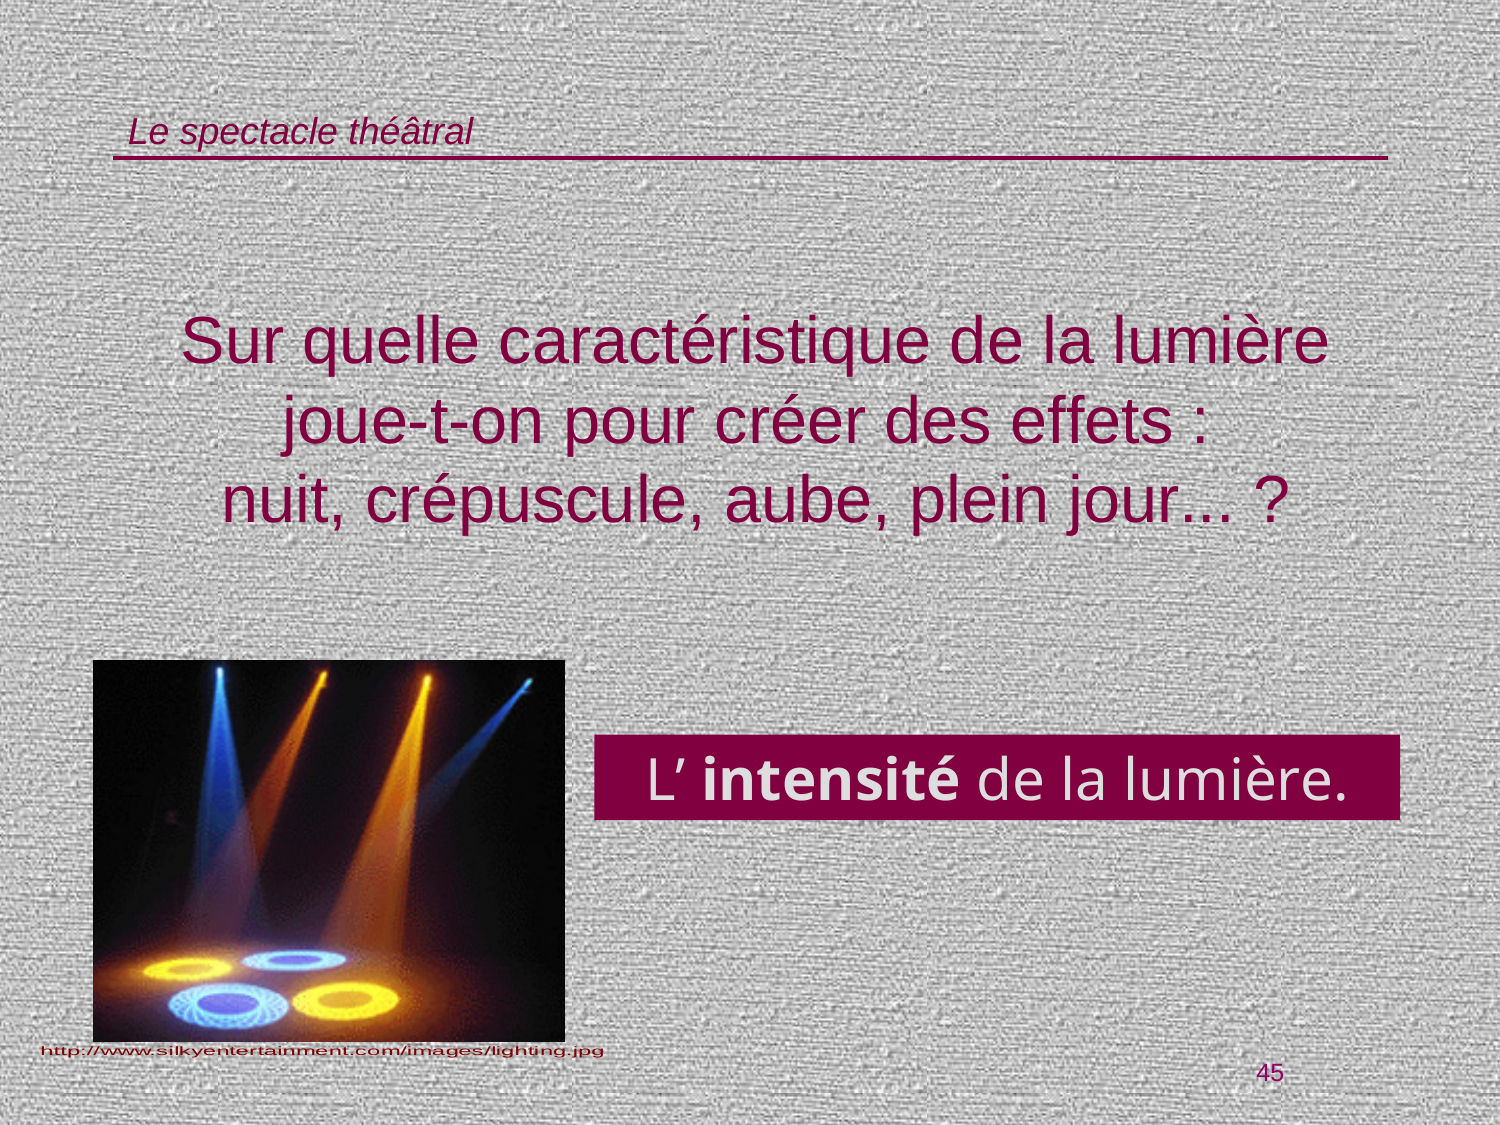

Sur quelle caractéristique de la lumière joue-t-on pour créer des effets :
nuit, crépuscule, aube, plein jour... ?
L’ intensité de la lumière.
45